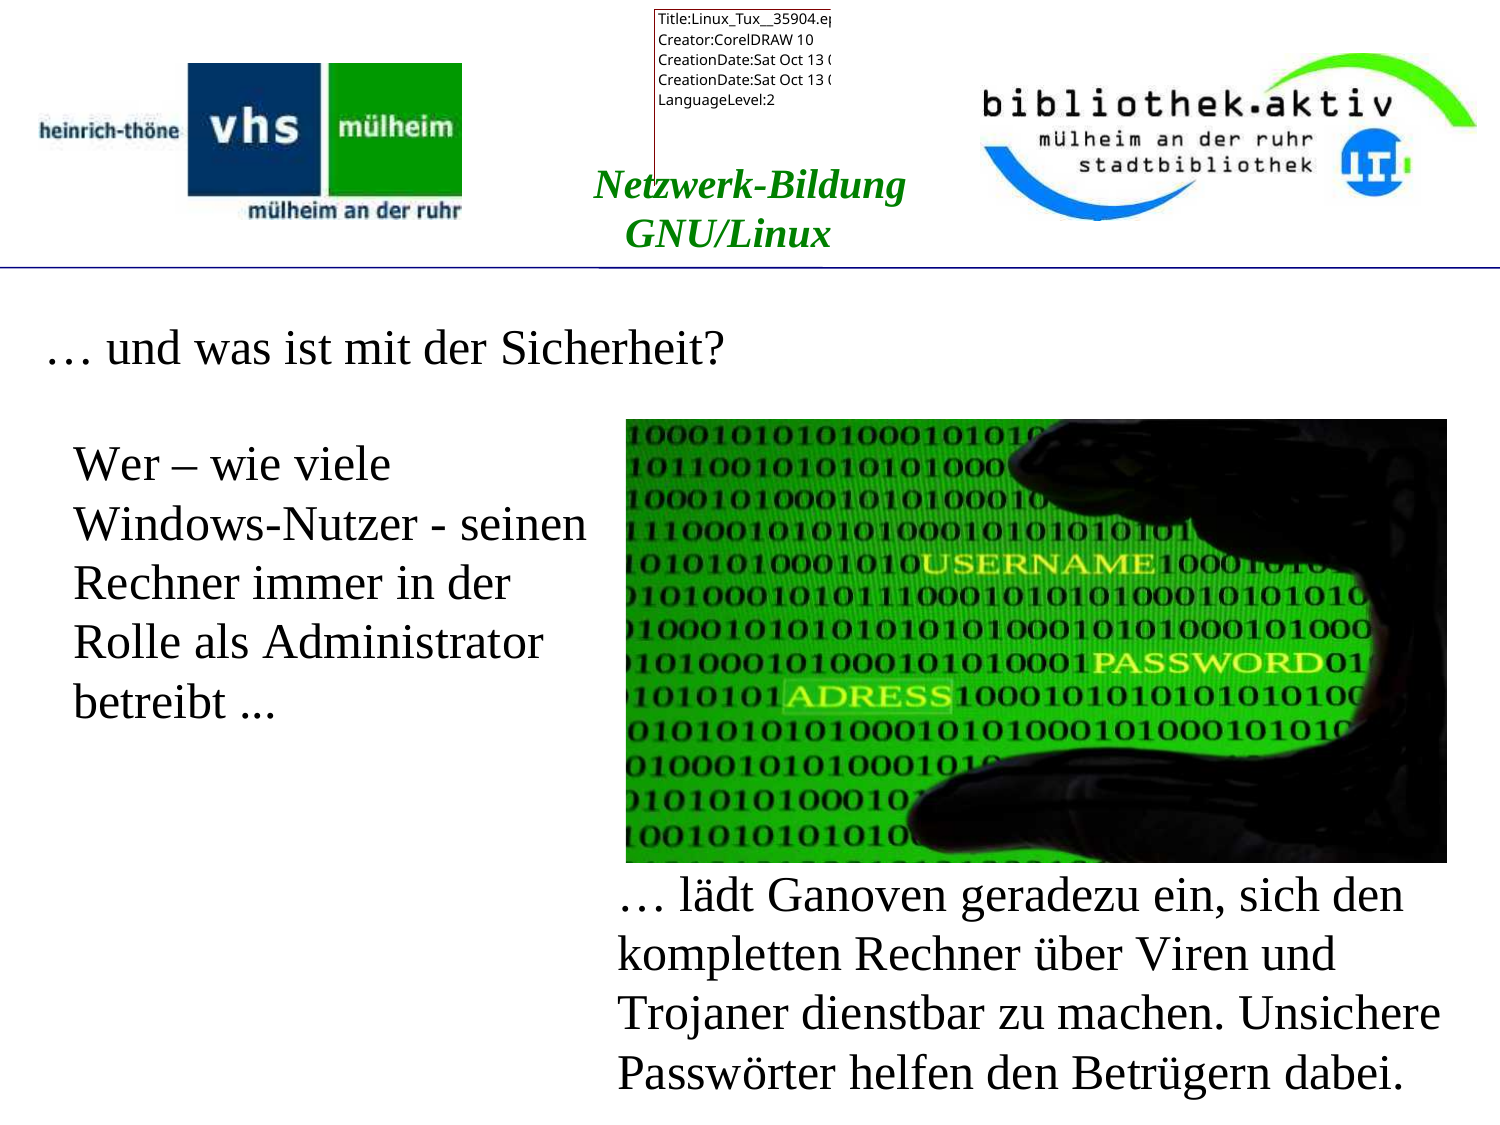

Netzwerk-Bildung
 GNU/Linux
… und was ist mit der Sicherheit?
Wer – wie viele Windows-Nutzer - seinen Rechner immer in der Rolle als Administrator betreibt ...
… lädt Ganoven geradezu ein, sich den kompletten Rechner über Viren und Trojaner dienstbar zu machen. Unsichere Passwörter helfen den Betrügern dabei.